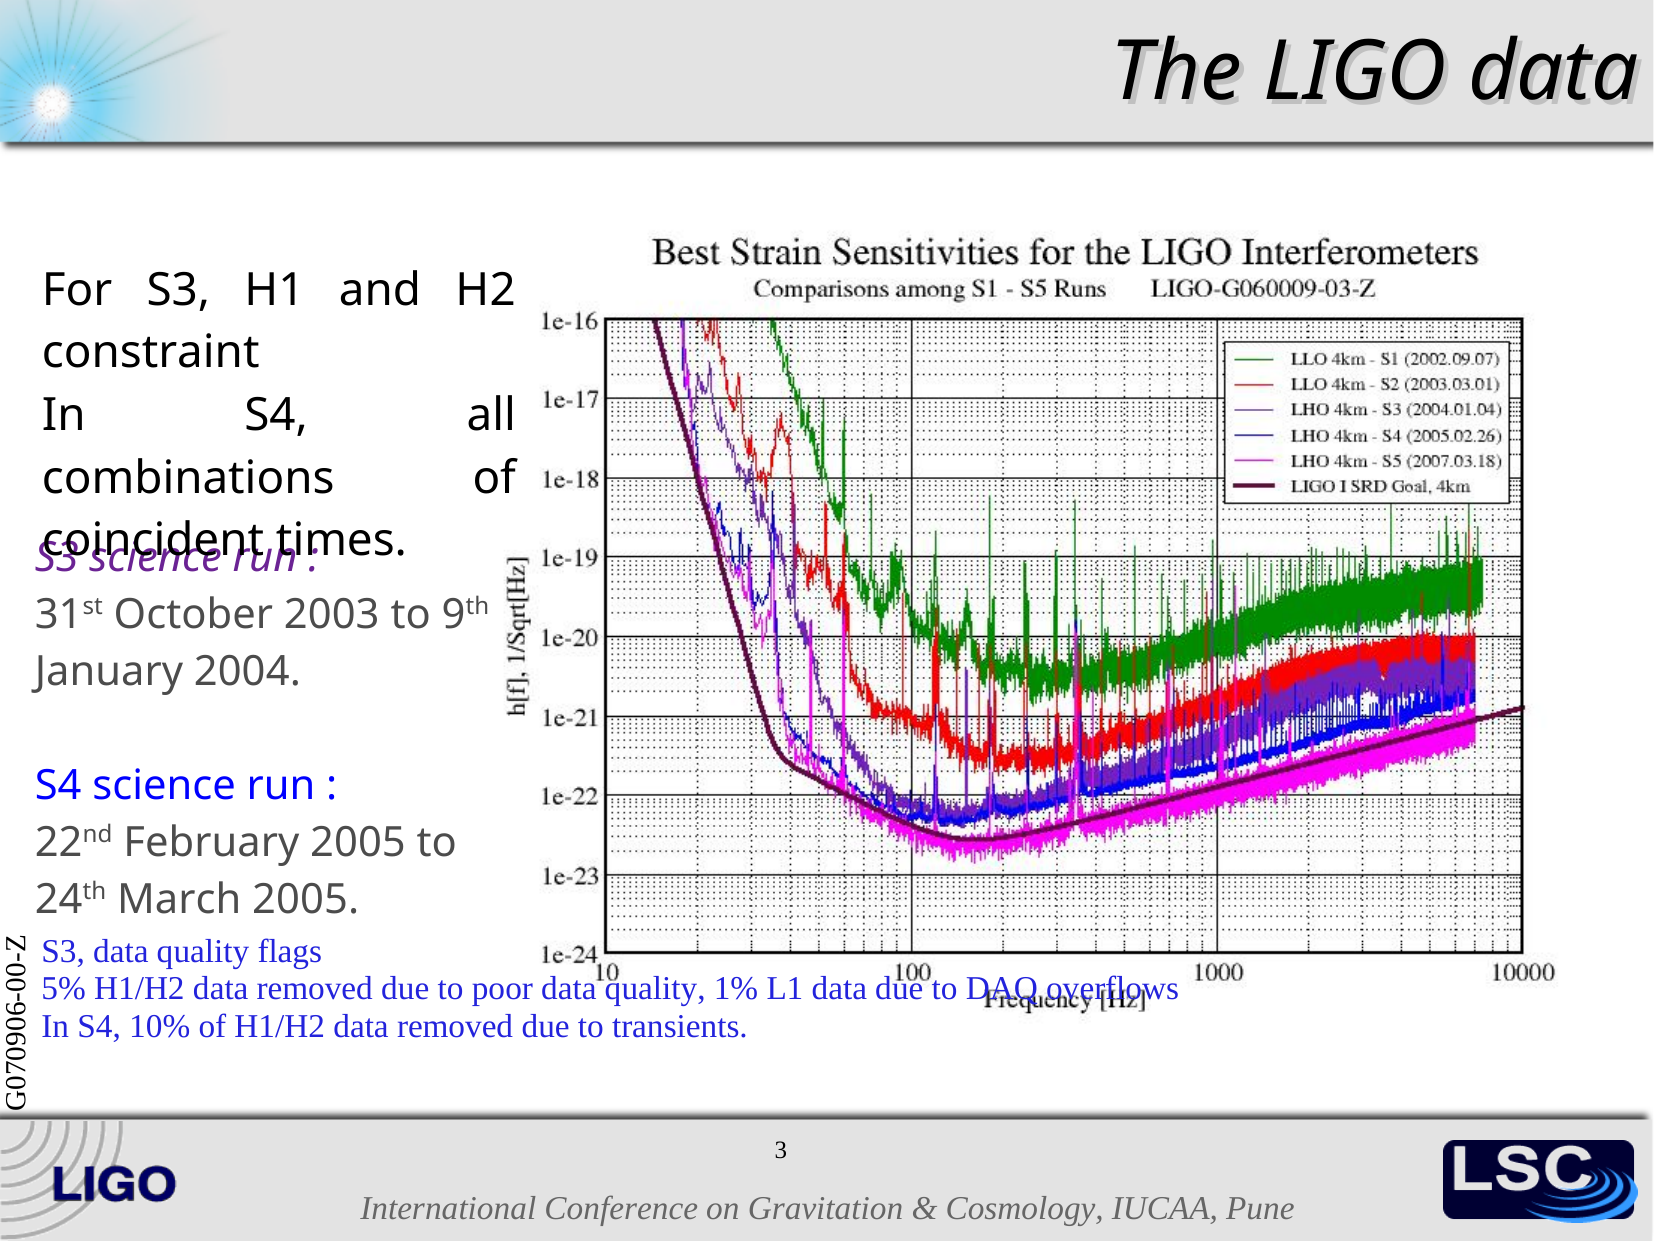

The LIGO data
For S3, H1 and H2 constraint
In S4, all combinations of coincident times.
S3 science run :
31st October 2003 to 9th January 2004.
S4 science run :
22nd February 2005 to 24th March 2005.
S3, data quality flags
5% H1/H2 data removed due to poor data quality, 1% L1 data due to DAQ overflows
In S4, 10% of H1/H2 data removed due to transients.